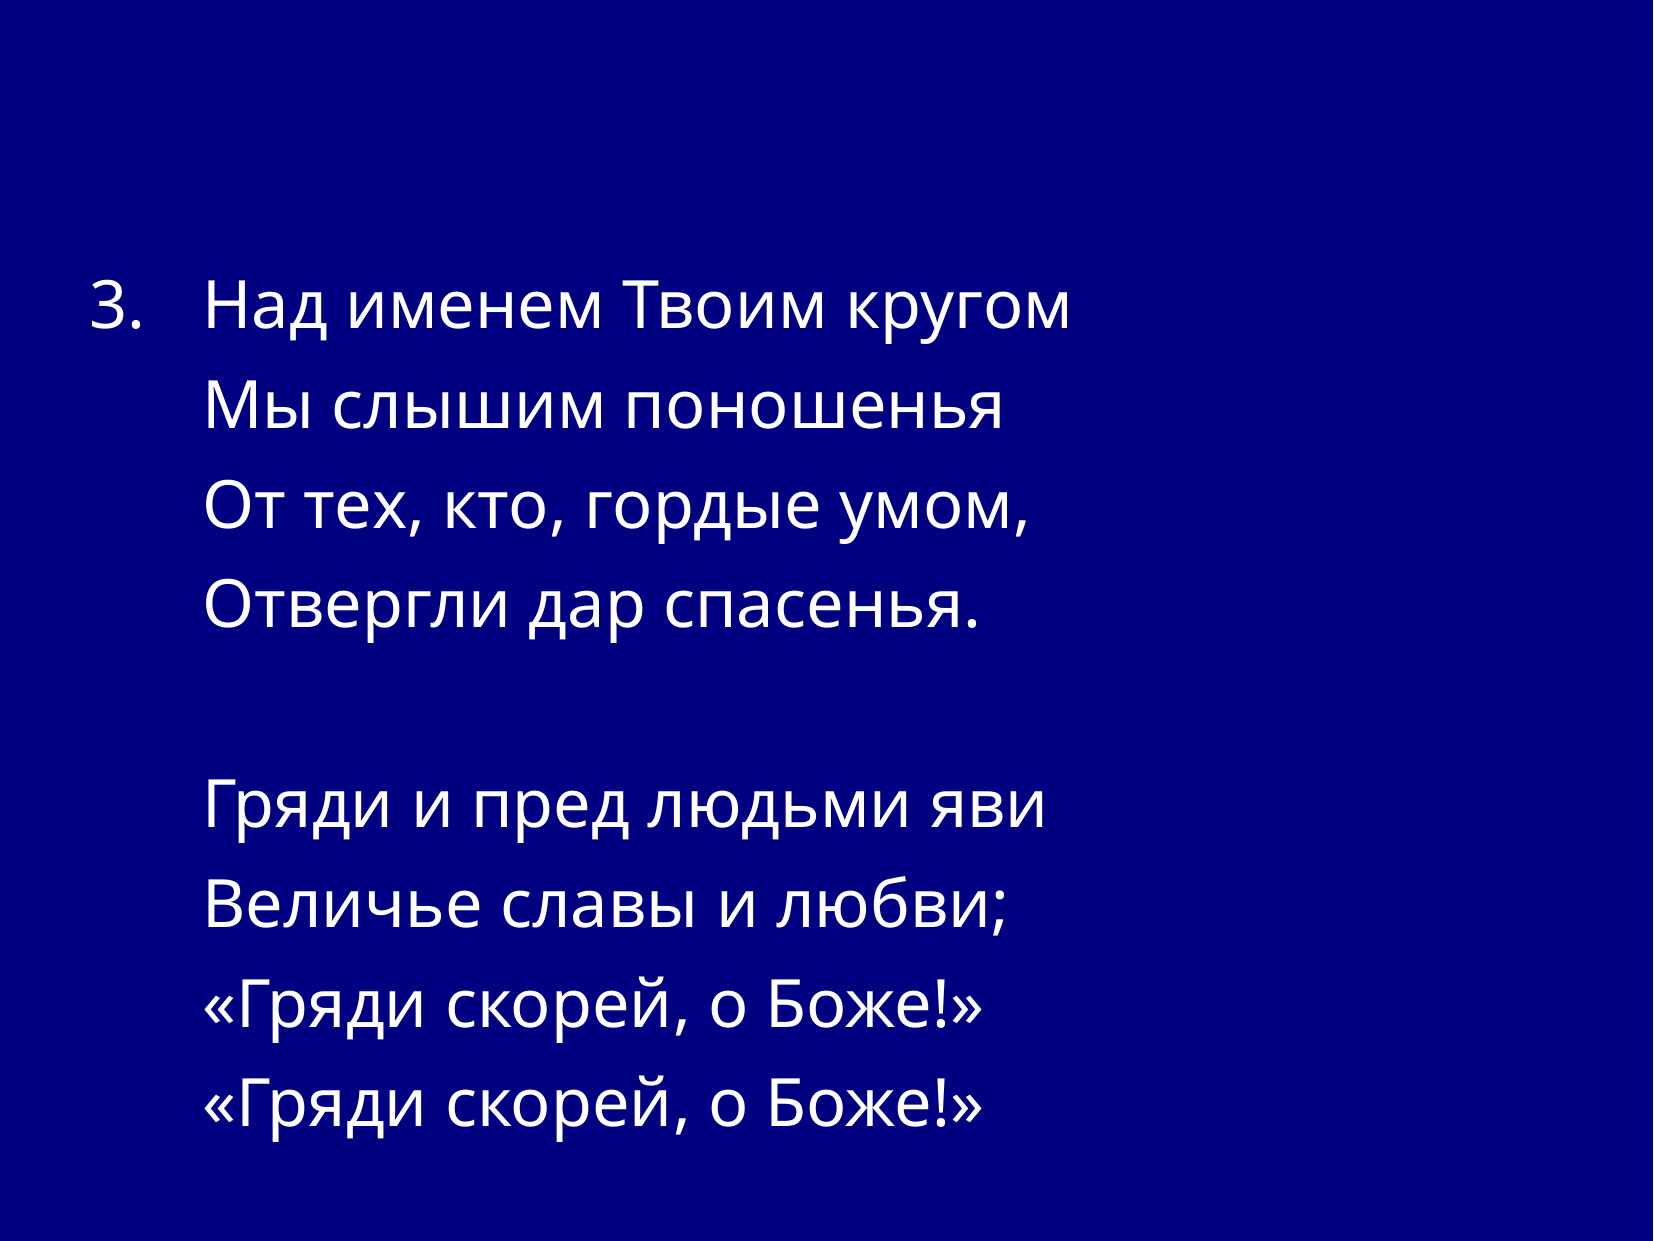

3.	Над именем Твоим кругом
	Мы слышим поношенья
	От тех, кто, гордые умом,
	Отвергли дар спасенья.
	Гряди и пред людьми яви
	Величье славы и любви;
	«Гряди скорей, о Боже!»
	«Гряди скорей, о Боже!»